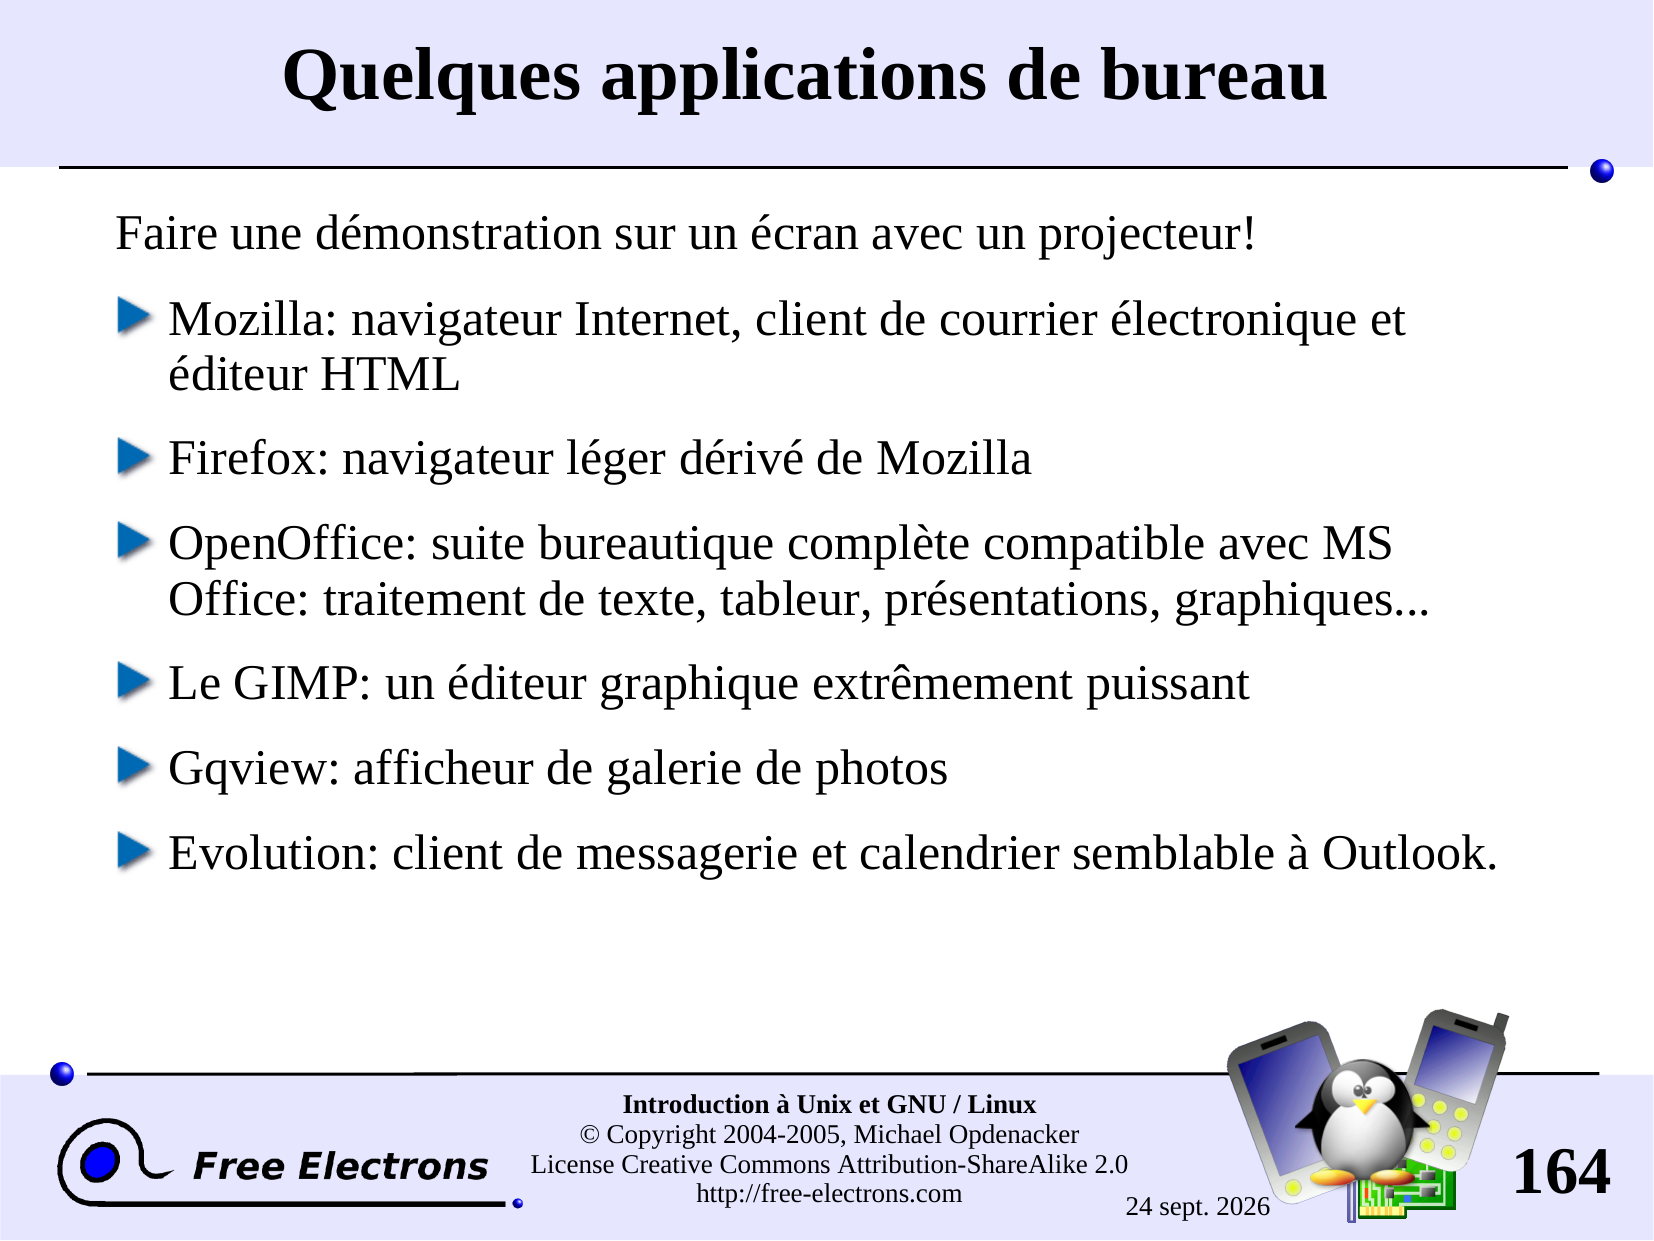

# Quelques applications de bureau
Faire une démonstration sur un écran avec un projecteur!
Mozilla: navigateur Internet, client de courrier électronique et éditeur HTML
Firefox: navigateur léger dérivé de Mozilla
OpenOffice: suite bureautique complète compatible avec MS Office: traitement de texte, tableur, présentations, graphiques...
Le GIMP: un éditeur graphique extrêmement puissant
Gqview: afficheur de galerie de photos
Evolution: client de messagerie et calendrier semblable à Outlook.